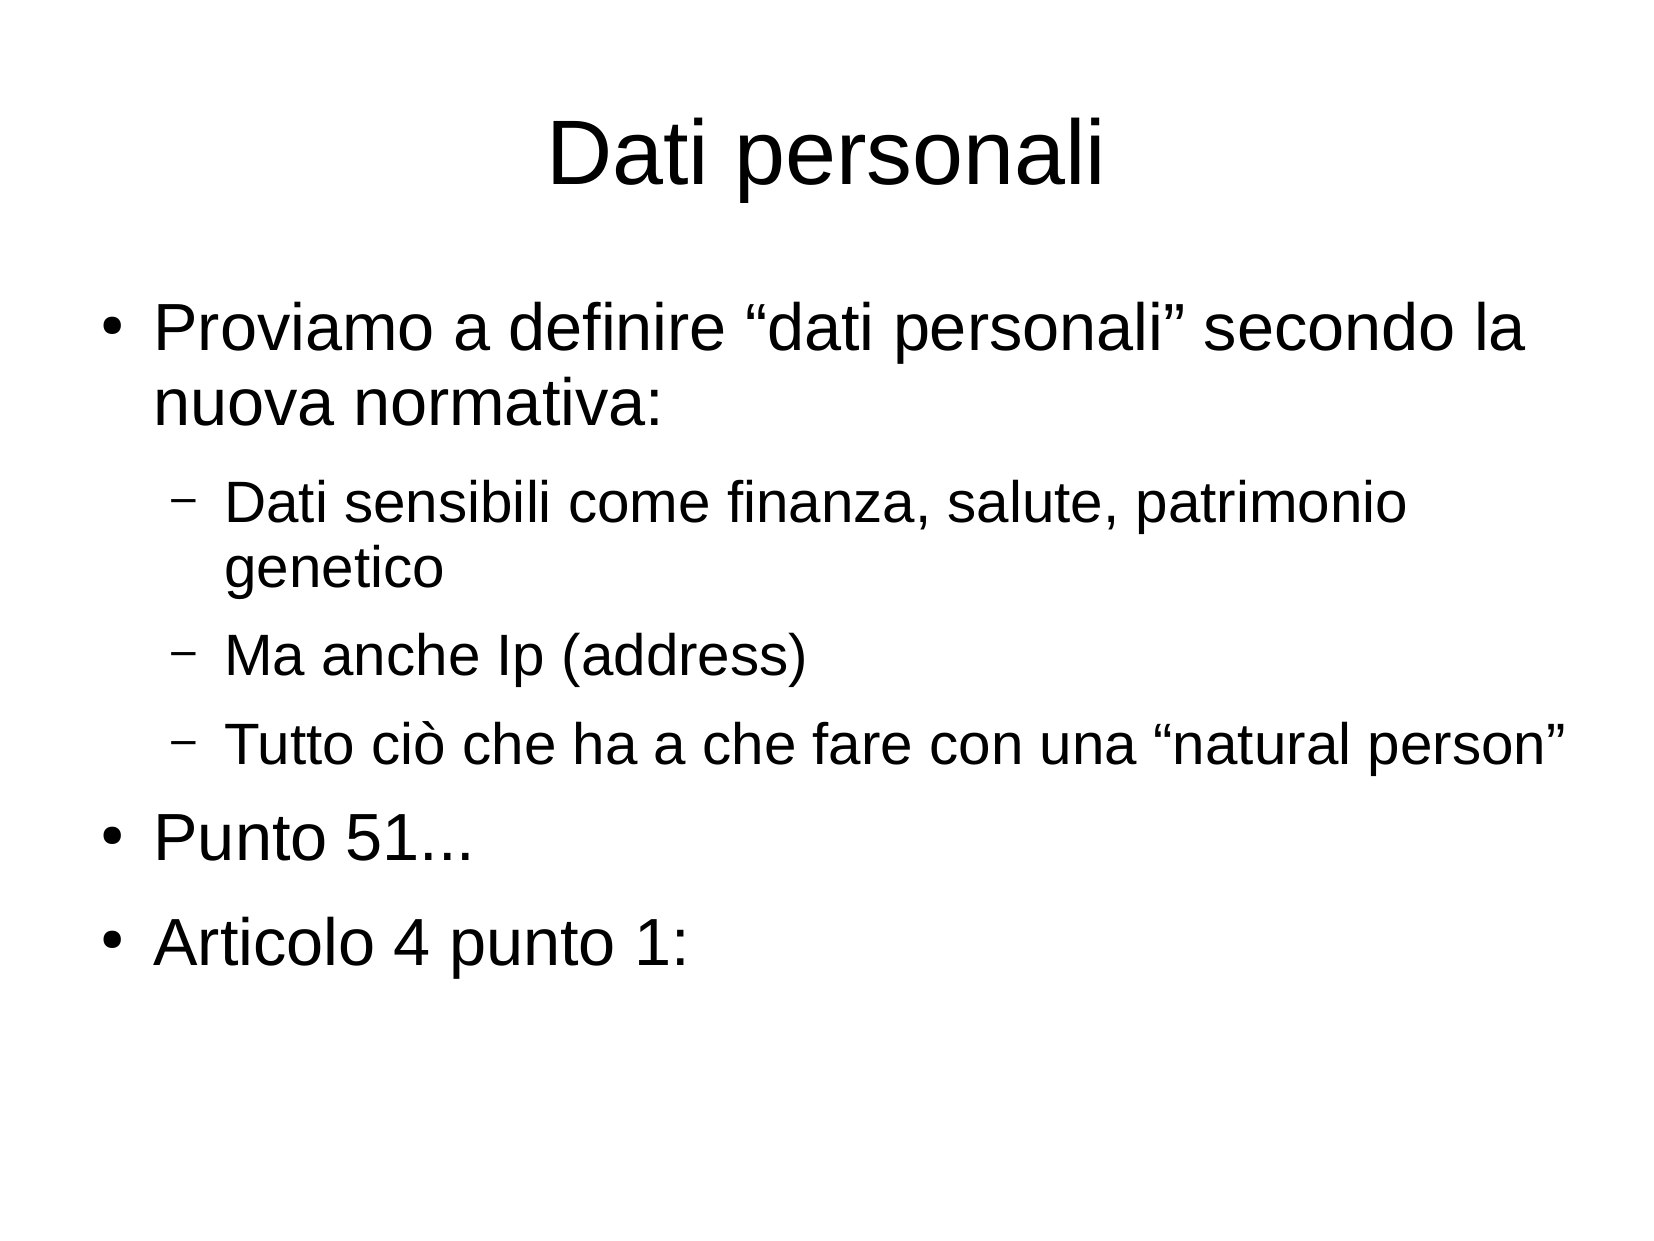

# Dati personali
Proviamo a definire “dati personali” secondo la nuova normativa:
Dati sensibili come finanza, salute, patrimonio genetico
Ma anche Ip (address)
Tutto ciò che ha a che fare con una “natural person”
Punto 51...
Articolo 4 punto 1: